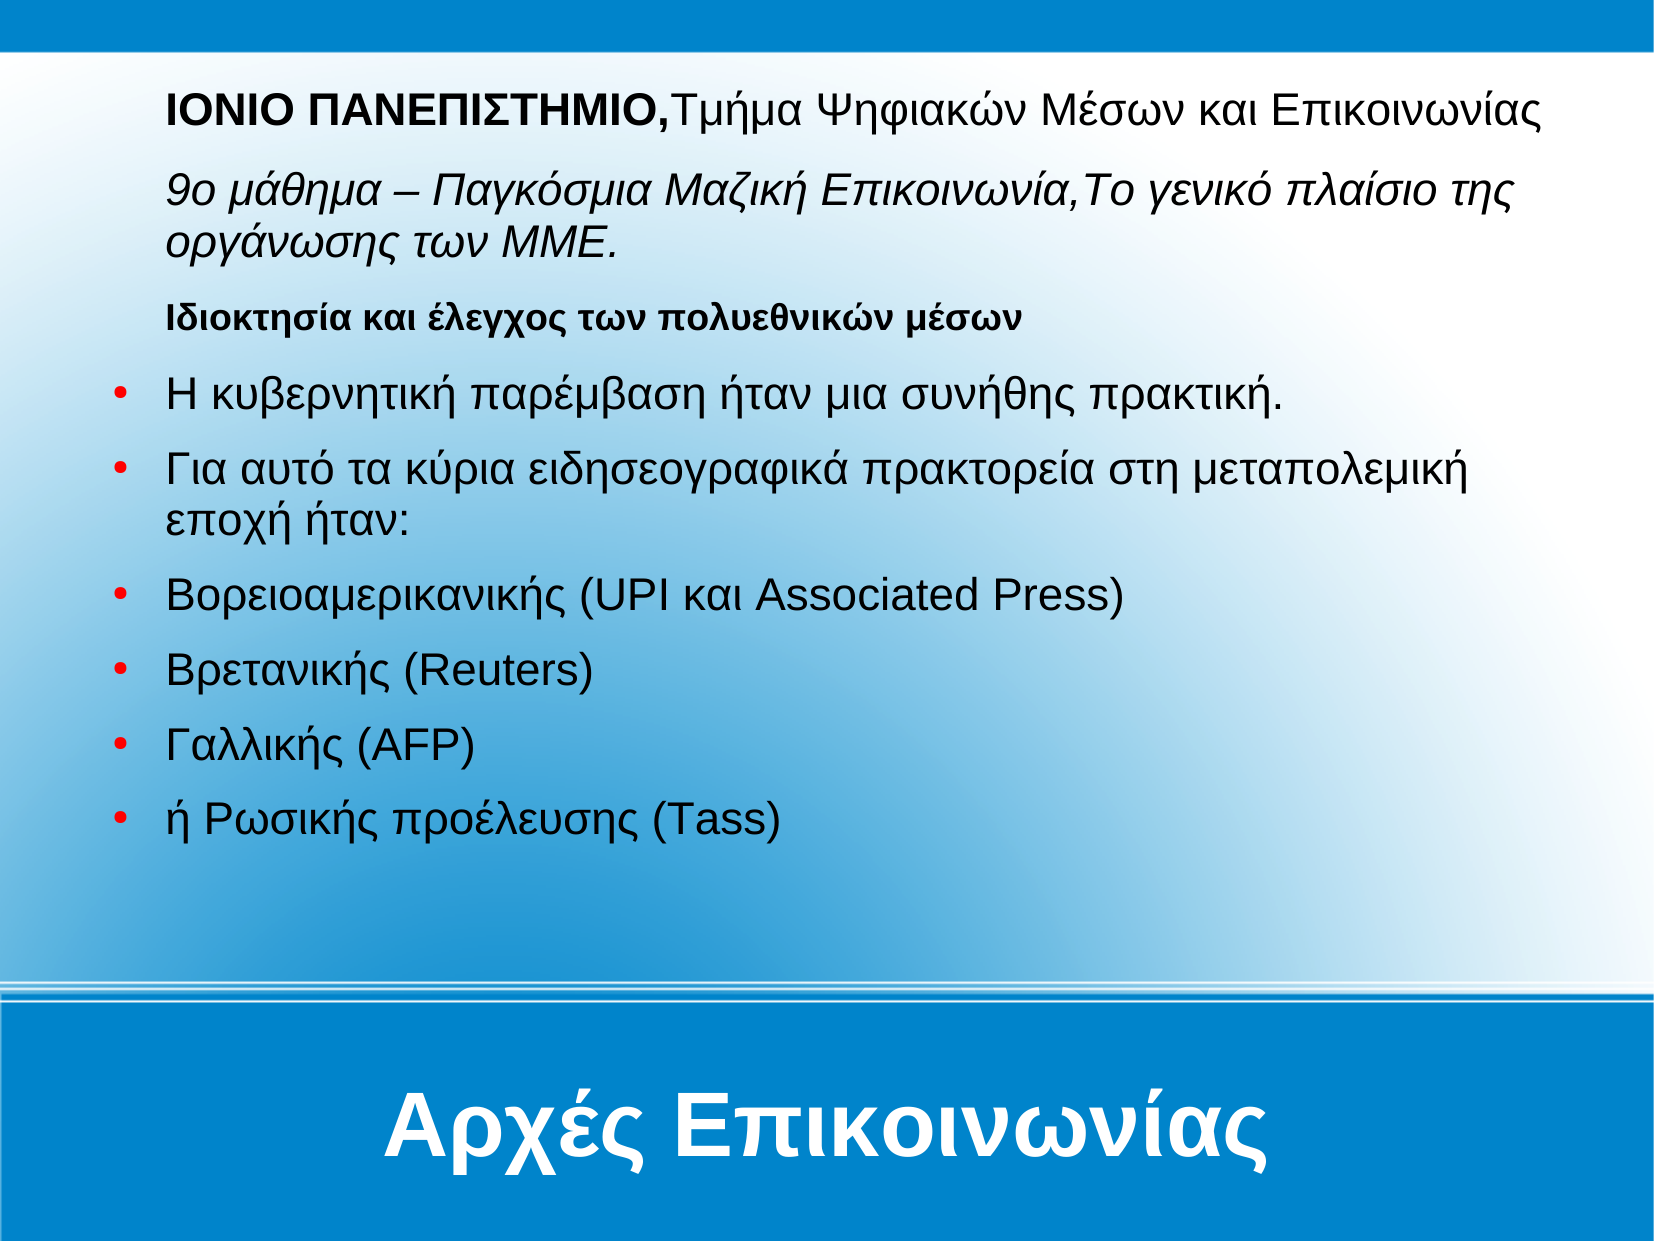

ΙΟΝΙΟ ΠΑΝΕΠΙΣΤΗΜΙΟ,Τμήμα Ψηφιακών Μέσων και Επικοινωνίας
9ο μάθημα – Παγκόσμια Μαζική Επικοινωνία,Το γενικό πλαίσιο της οργάνωσης των ΜΜΕ.
Ιδιοκτησία και έλεγχος των πολυεθνικών μέσων
H κυβερνητική παρέμβαση ήταν μια συνήθης πρακτική.
Για αυτό τα κύρια ειδησεογραφικά πρακτορεία στη μεταπολεμική εποχή ήταν:
Βορειοαμερικανικής (UPI και Associated Press)
Βρετανικής (Reuters)
Γαλλικής (AFP)
ή Ρωσικής προέλευσης (Tass)
# Αρχές Επικοινωνίας